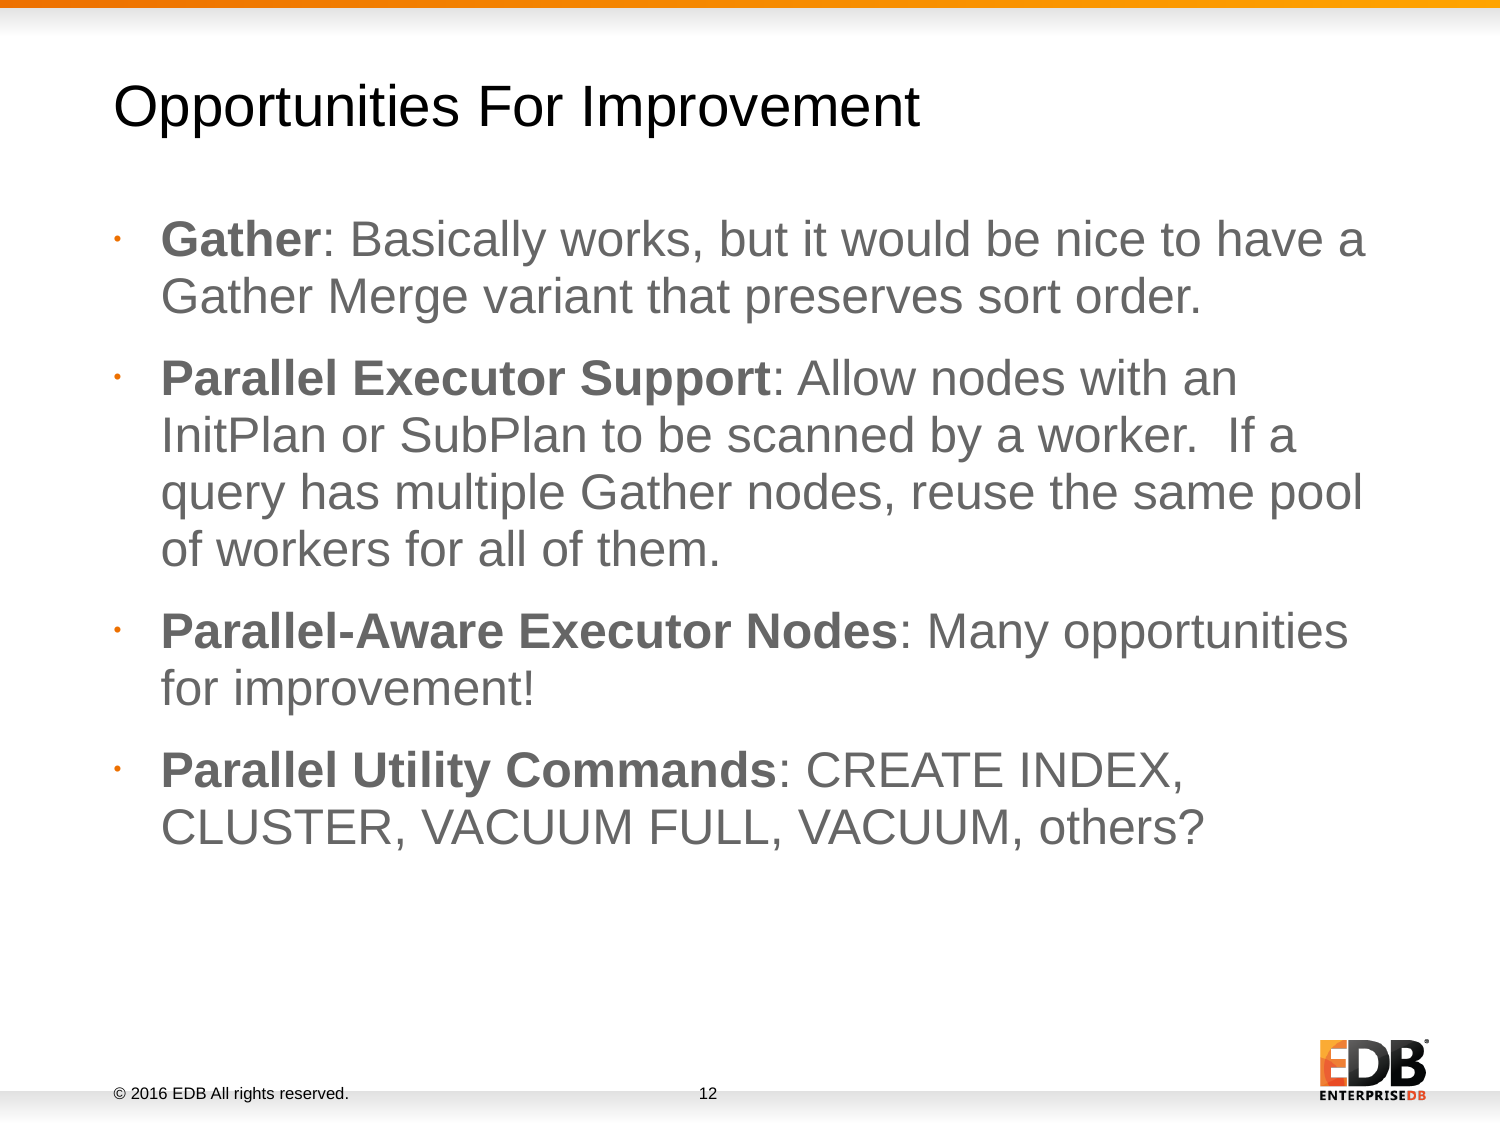

Opportunities For Improvement
# Gather: Basically works, but it would be nice to have a Gather Merge variant that preserves sort order.
Parallel Executor Support: Allow nodes with an InitPlan or SubPlan to be scanned by a worker. If a query has multiple Gather nodes, reuse the same pool of workers for all of them.
Parallel-Aware Executor Nodes: Many opportunities for improvement!
Parallel Utility Commands: CREATE INDEX, CLUSTER, VACUUM FULL, VACUUM, others?